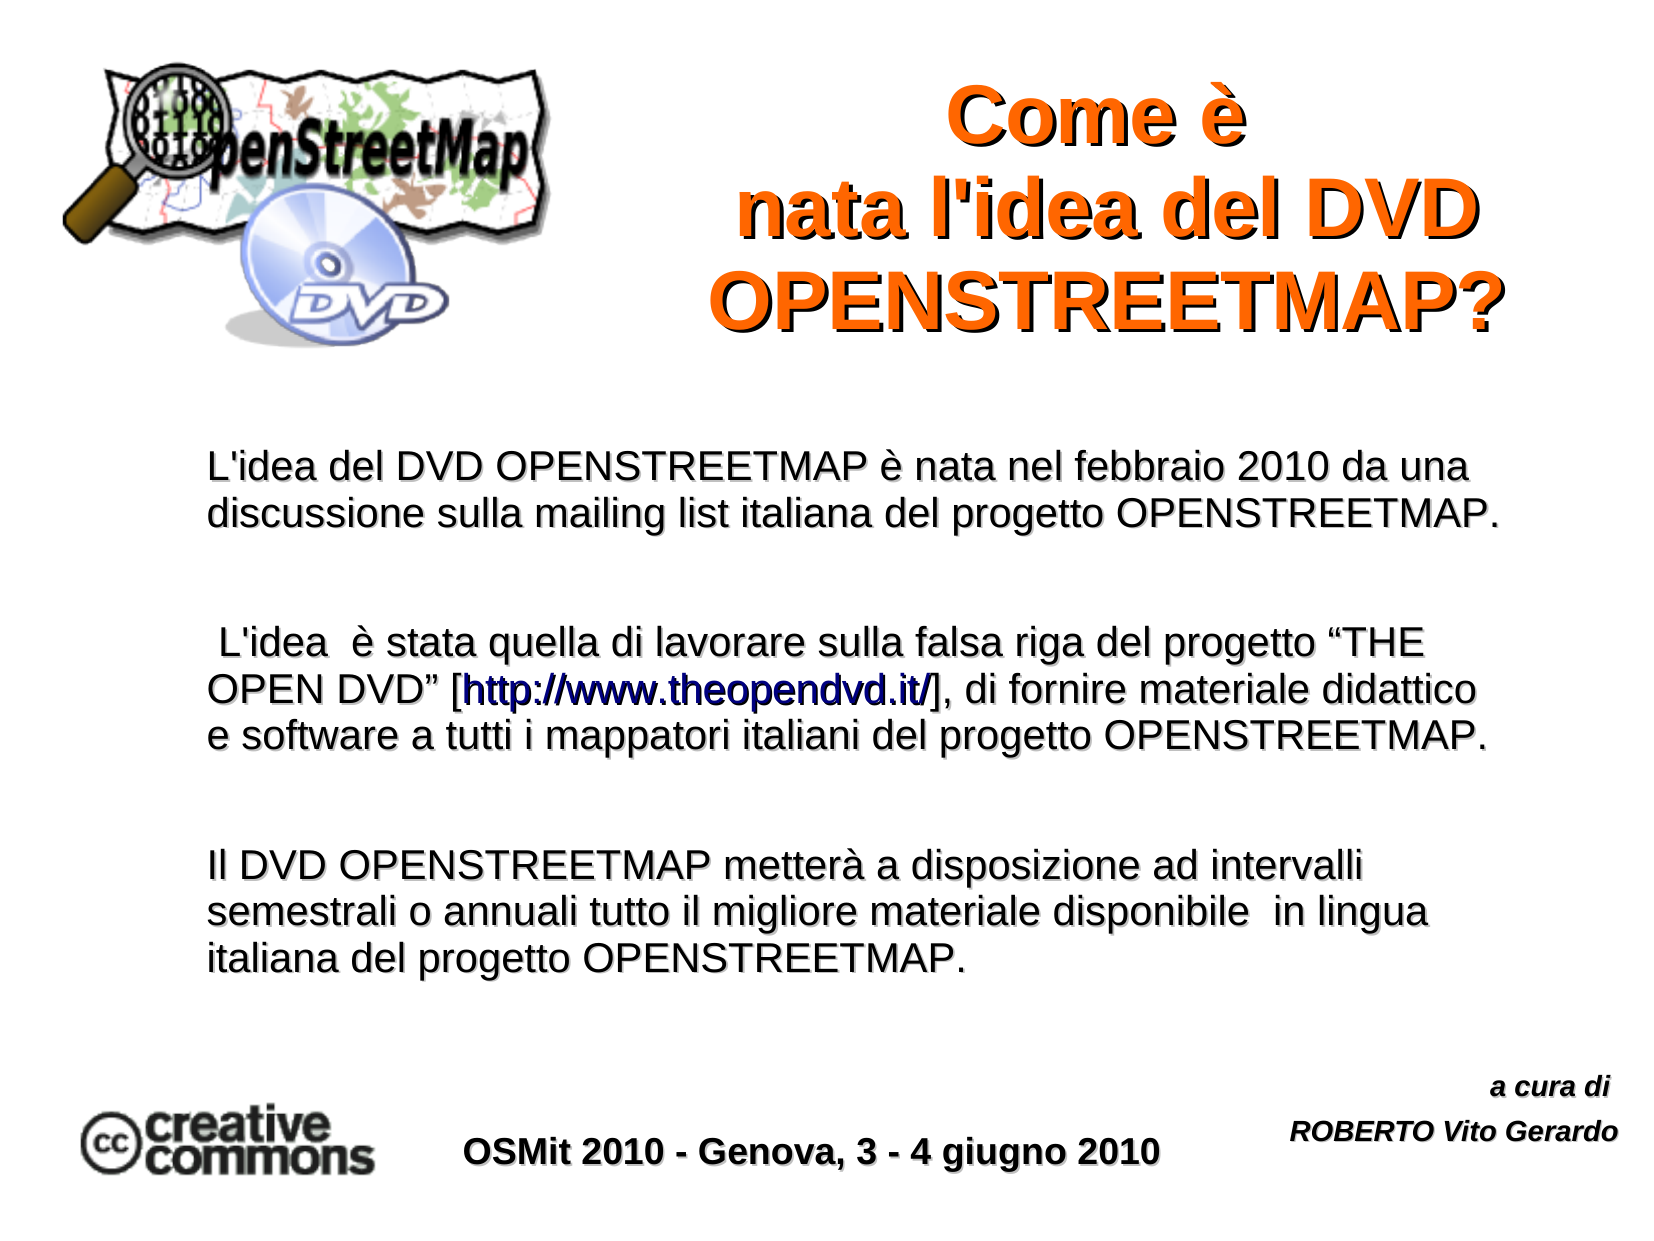

Come è
nata l'idea del DVD OPENSTREETMAP?
L'idea del DVD OPENSTREETMAP è nata nel febbraio 2010 da una discussione sulla mailing list italiana del progetto OPENSTREETMAP.
 L'idea è stata quella di lavorare sulla falsa riga del progetto “THE OPEN DVD” [http://www.theopendvd.it/], di fornire materiale didattico e software a tutti i mappatori italiani del progetto OPENSTREETMAP.
Il DVD OPENSTREETMAP metterà a disposizione ad intervalli semestrali o annuali tutto il migliore materiale disponibile in lingua italiana del progetto OPENSTREETMAP.
a cura di
 ROBERTO Vito Gerardo
OSMit 2010 - Genova, 3 - 4 giugno 2010